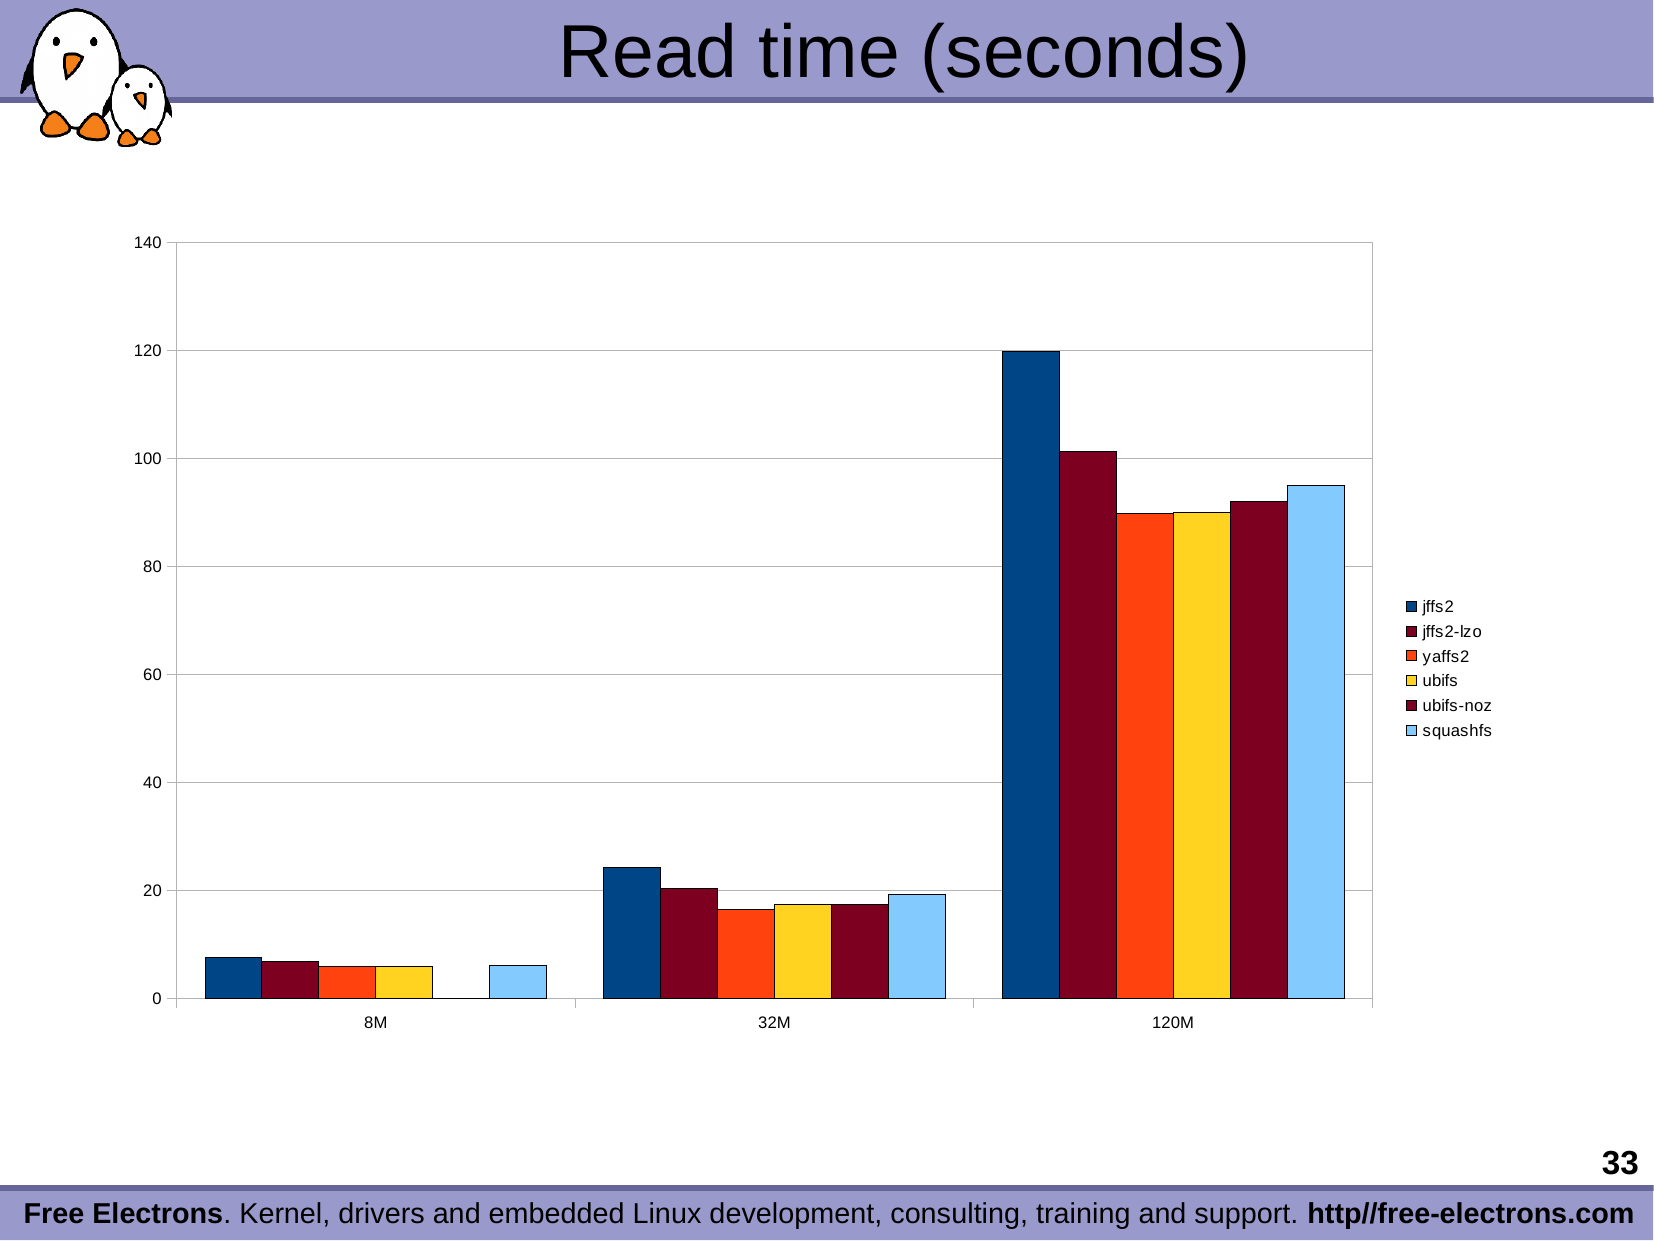

# Read time (seconds)
### Chart
| Category | jffs2 | jffs2-lzo | yaffs2 | ubifs | ubifs-noz | squashfs |
|---|---|---|---|---|---|---|
| 8M | 7.47 | 6.85 | 5.92 | 5.89 | 0.0 | 6.05 |
| 32M | 24.26 | 20.32 | 16.54 | 17.33 | 17.4 | 19.23 |
| 120M | 119.91 | 101.24 | 89.85 | 89.92 | 91.95 | 95.01 |